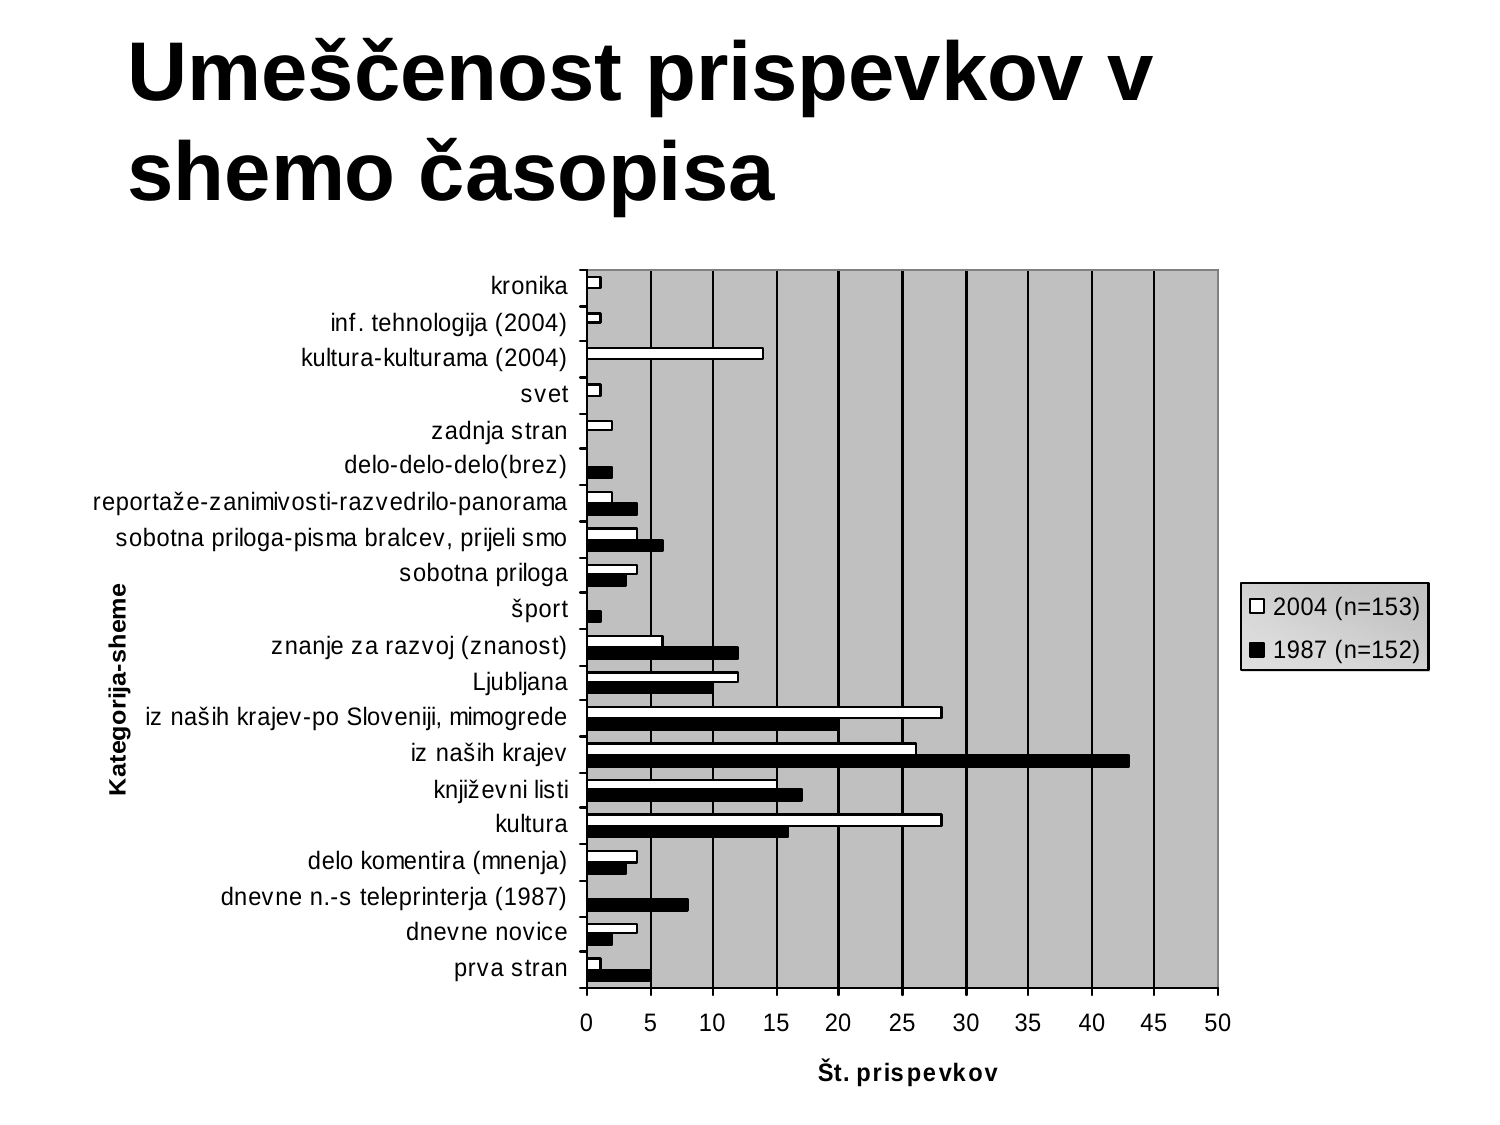

# Umeščenost prispevkov v shemo časopisa
Primoz Juznic, BINK, FF, Univerza v Ljubljani